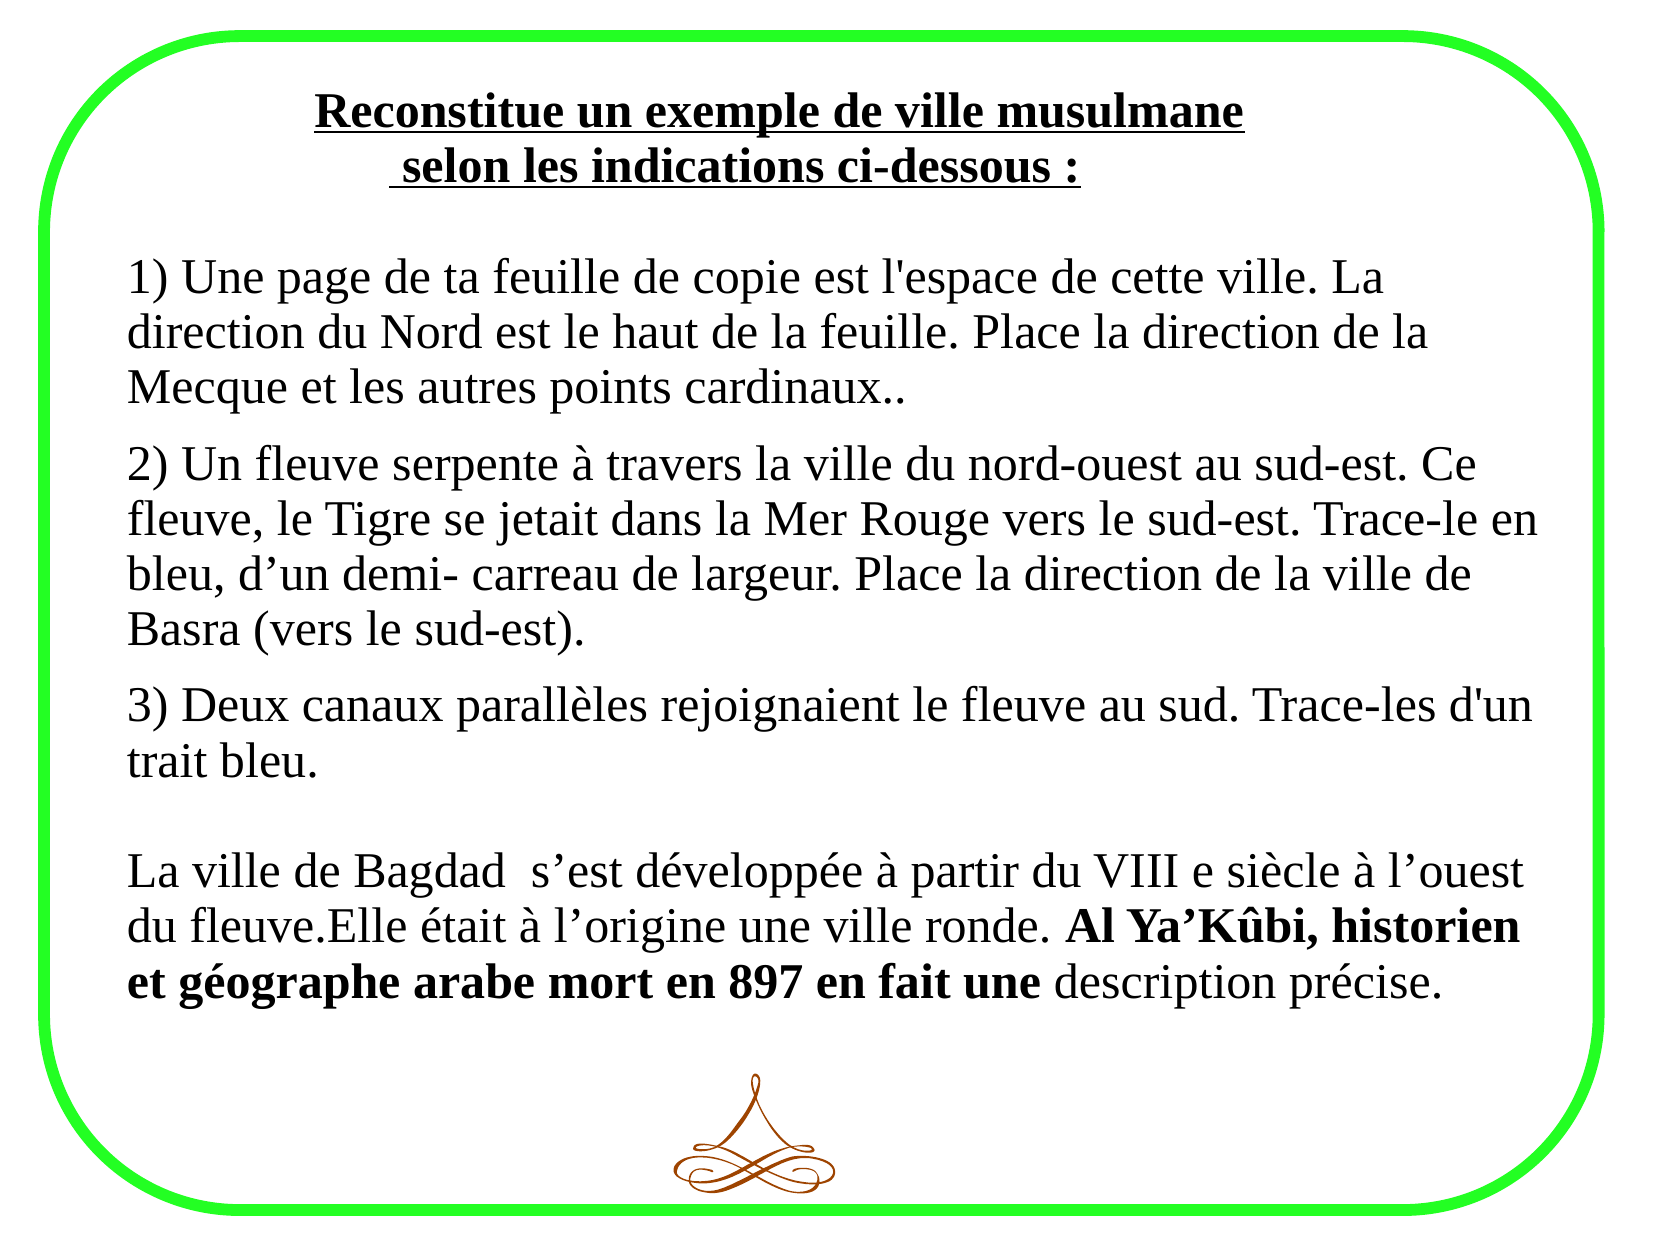

Reconstitue un exemple de ville musulmane
 selon les indications ci-dessous :
1) Une page de ta feuille de copie est l'espace de cette ville. La direction du Nord est le haut de la feuille. Place la direction de la Mecque et les autres points cardinaux..
2) Un fleuve serpente à travers la ville du nord-ouest au sud-est. Ce fleuve, le Tigre se jetait dans la Mer Rouge vers le sud-est. Trace-le en bleu, d’un demi- carreau de largeur. Place la direction de la ville de Basra (vers le sud-est).
3) Deux canaux parallèles rejoignaient le fleuve au sud. Trace-les d'un trait bleu.
La ville de Bagdad s’est développée à partir du VIII e siècle à l’ouest du fleuve.Elle était à l’origine une ville ronde. Al Ya’Kûbi, historien et géographe arabe mort en 897 en fait une description précise.